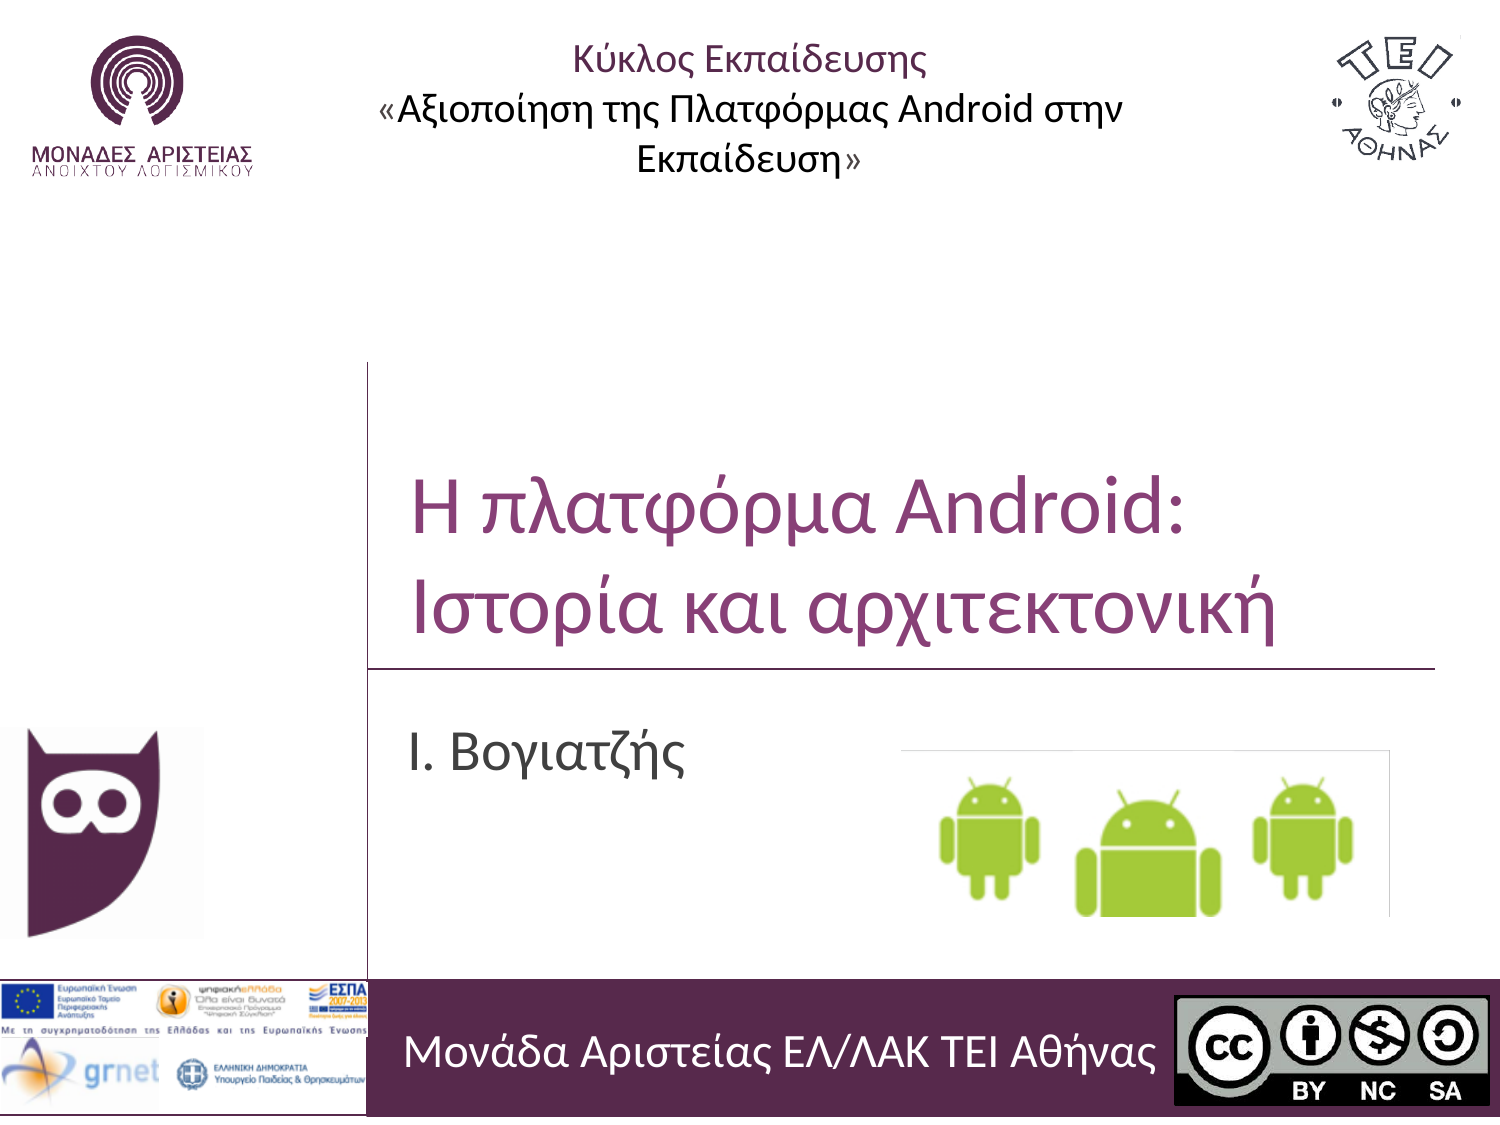

Κύκλος Εκπαίδευσης
«Αξιοποίηση της Πλατφόρμας Android στην Εκπαίδευση»
# Η πλατφόρμα Android: Ιστορία και αρχιτεκτονική
Ι. Βογιατζής
Μονάδα Αριστείας ΕΛ/ΛΑΚ ΤΕΙ Αθήνας